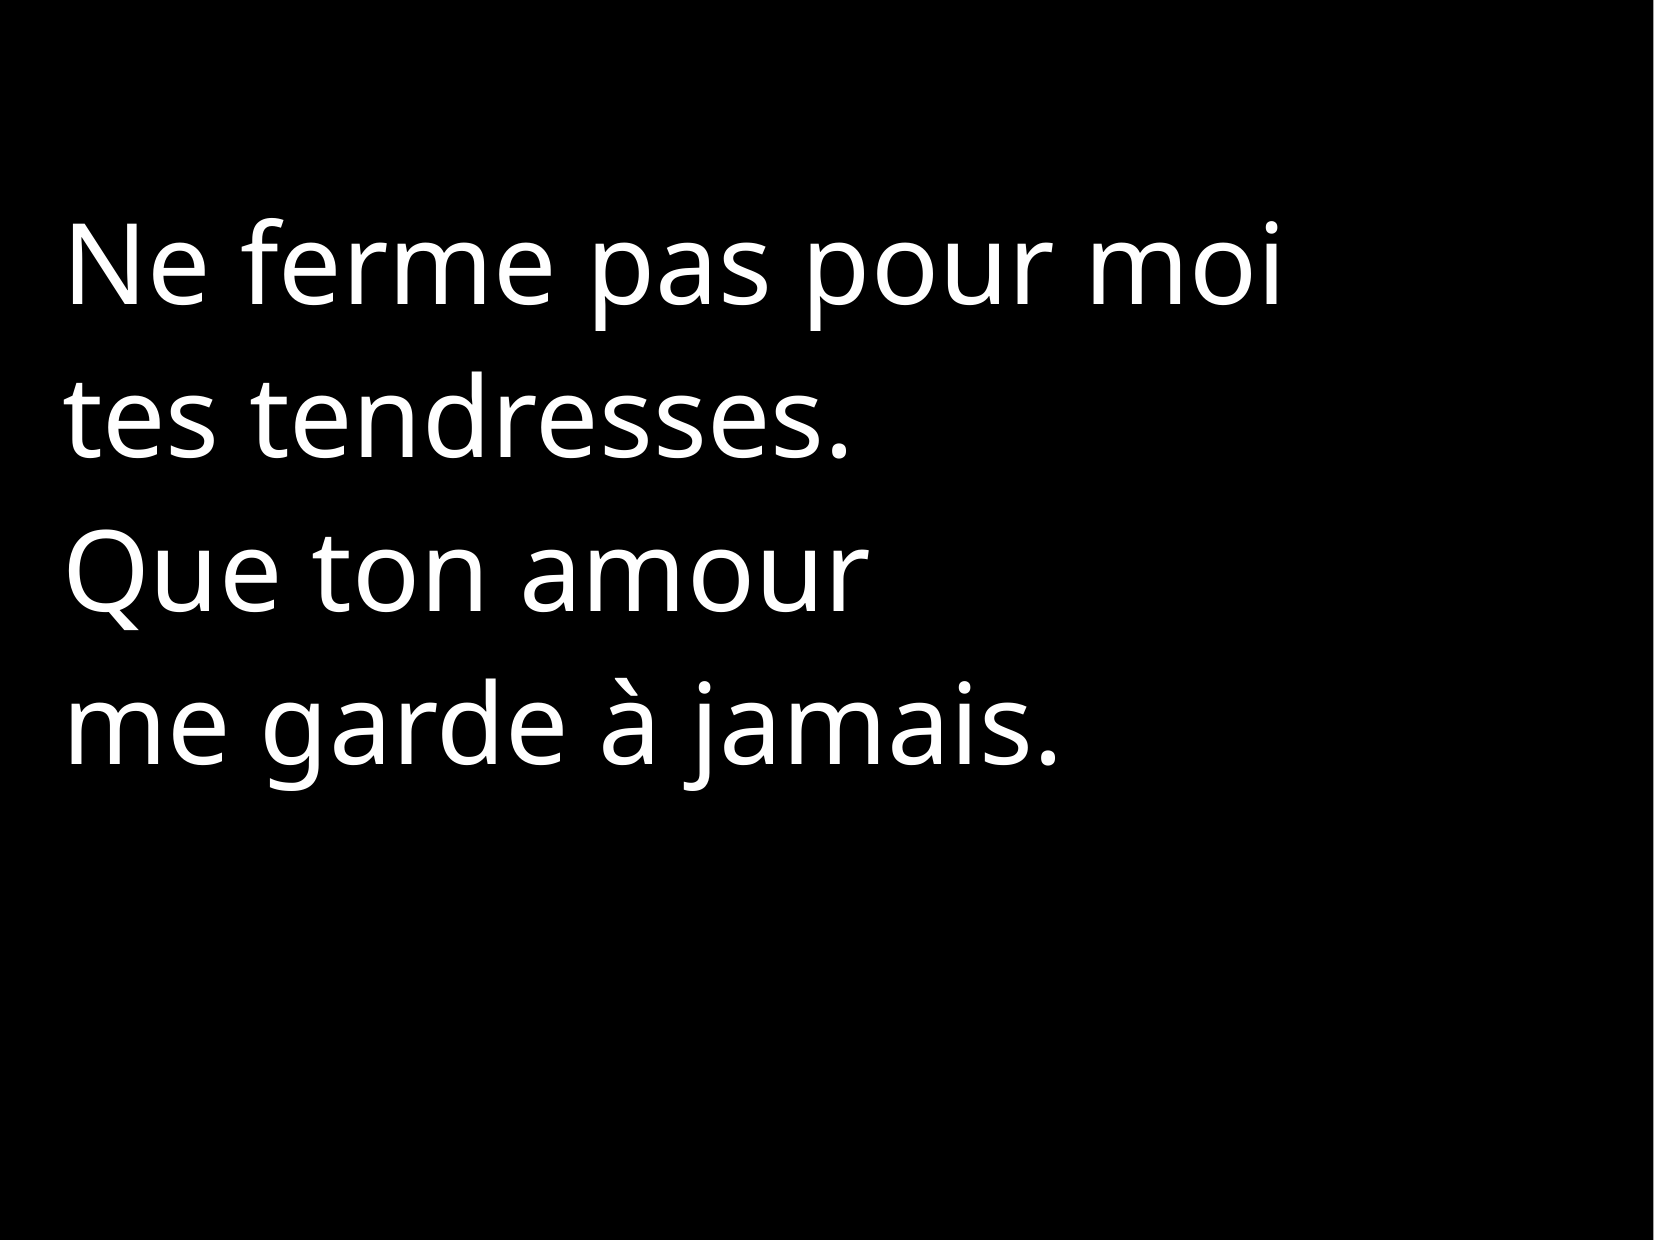

Ne ferme pas pour moi
tes tendresses.
Que ton amour
me garde à jamais.